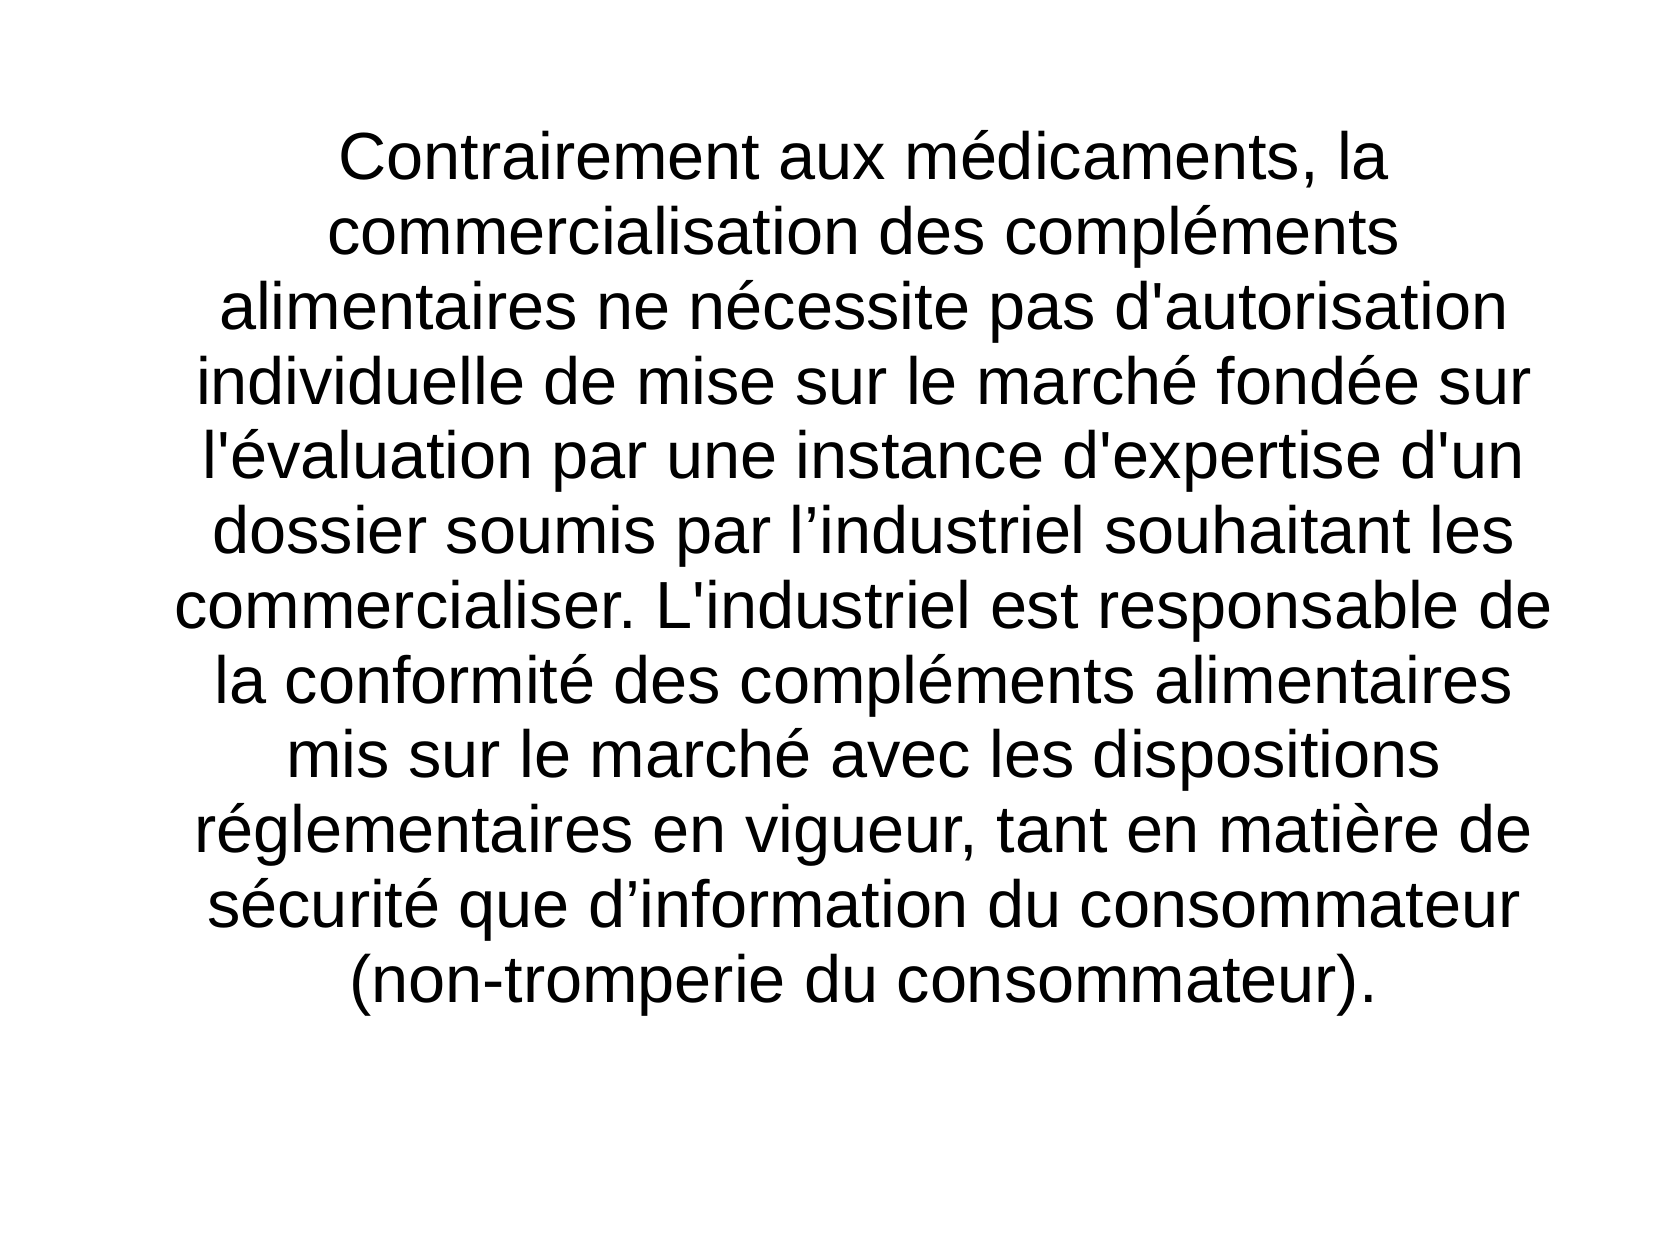

# Contrairement aux médicaments, la commercialisation des compléments alimentaires ne nécessite pas d'autorisation individuelle de mise sur le marché fondée sur l'évaluation par une instance d'expertise d'un dossier soumis par l’industriel souhaitant les commercialiser. L'industriel est responsable de la conformité des compléments alimentaires mis sur le marché avec les dispositions réglementaires en vigueur, tant en matière de sécurité que d’information du consommateur (non-tromperie du consommateur).